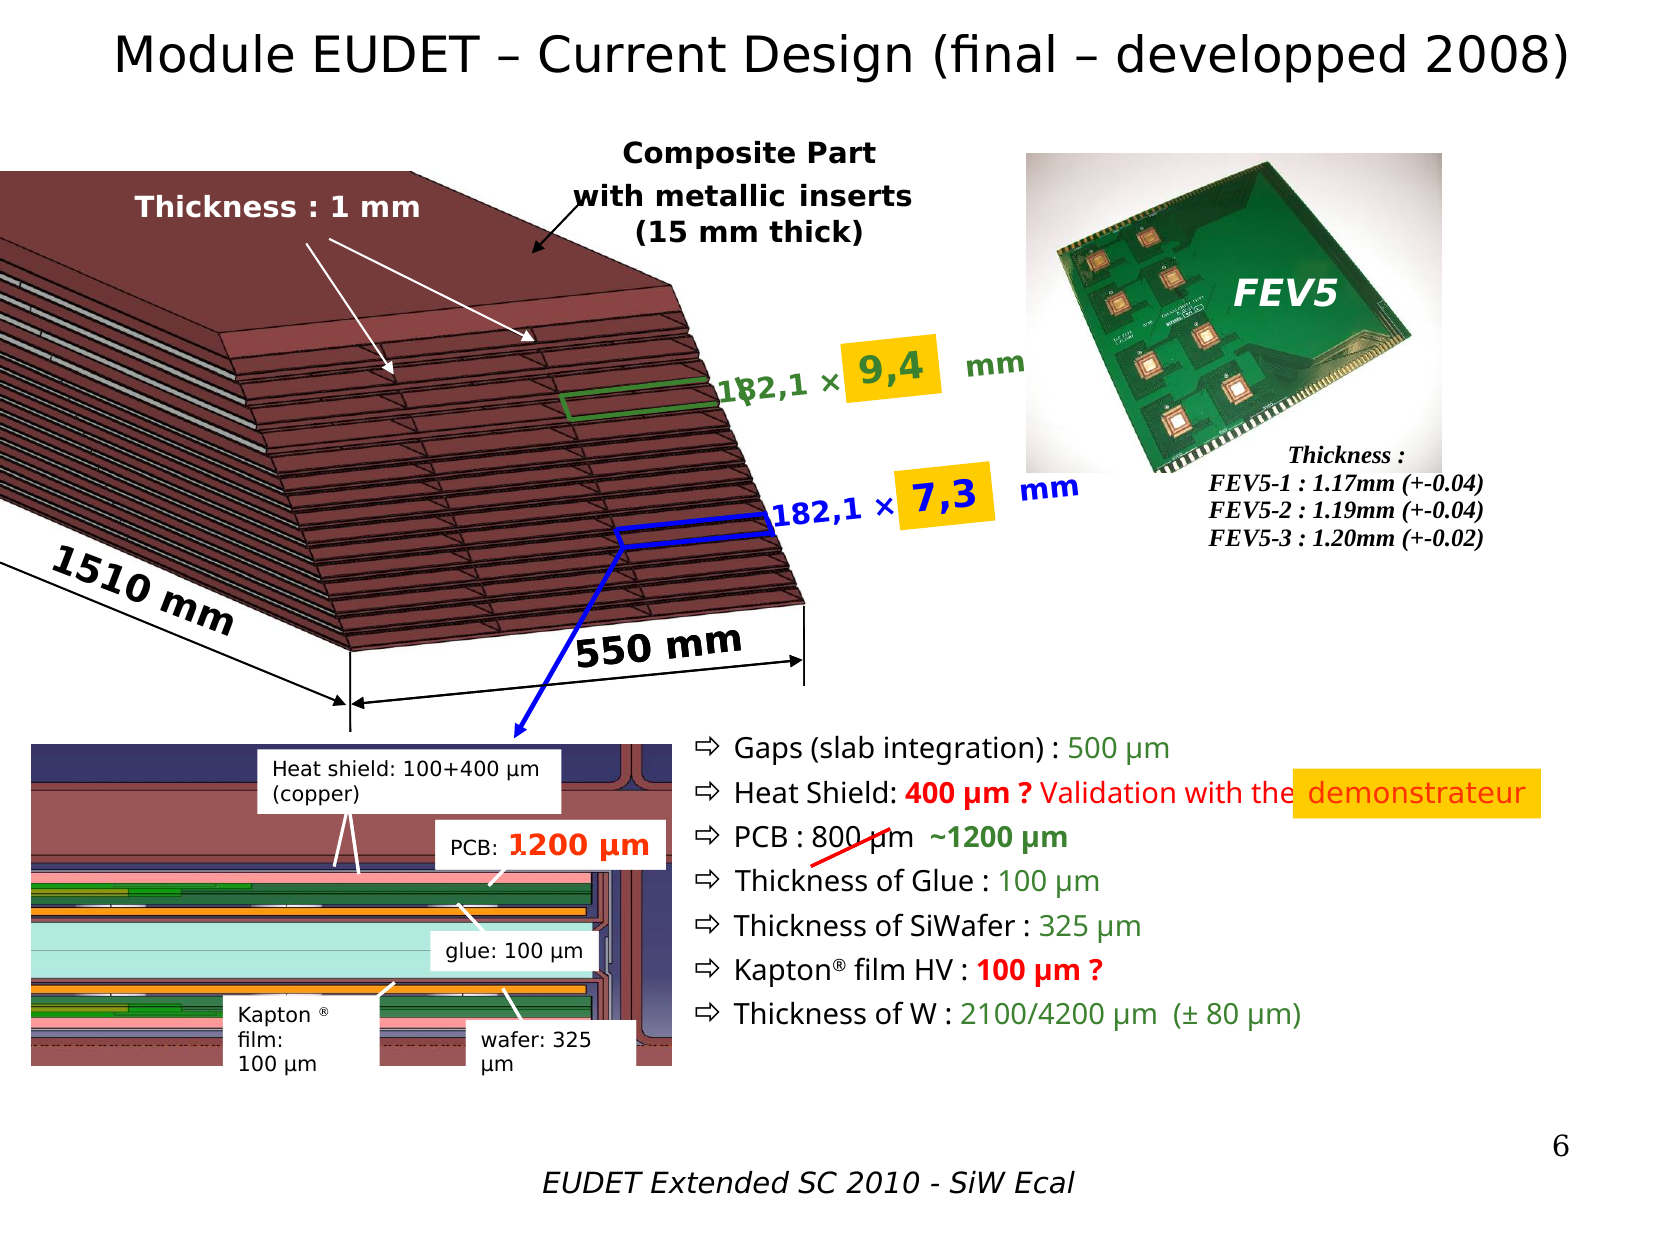

Module EUDET – Current Design (final – developped 2008)
Composite Part
with metallic inserts
(15 mm thick)‏
Thickness : 1 mm
FEV5
9,4
182,1 × mm
Thickness :
FEV5-1 : 1.17mm (+-0.04)‏
FEV5-2 : 1.19mm (+-0.04)‏
FEV5-3 : 1.20mm (+-0.02)‏
7,3
182,1 × mm
1510 mm
550 mm
550 mm
 Gaps (slab integration) : 500 µm
 Heat Shield: 400 µm ? Validation with the
 PCB : 800 µm ~1200 µm
 Thickness of Glue : 100 µm
 Thickness of SiWafer : 325 µm
 Kapton® film HV : 100 µm ?
 Thickness of W : 2100/4200 µm (± 80 µm)‏
Heat shield: 100+400 µm
(copper)‏
demonstrateur
PCB: 1200 µm
PCB: 1200 µm
glue: 100 µm
glue: 100 µm
Kapton ® film:
100 µm
wafer: 325 µm
wafer: 325 µm
6